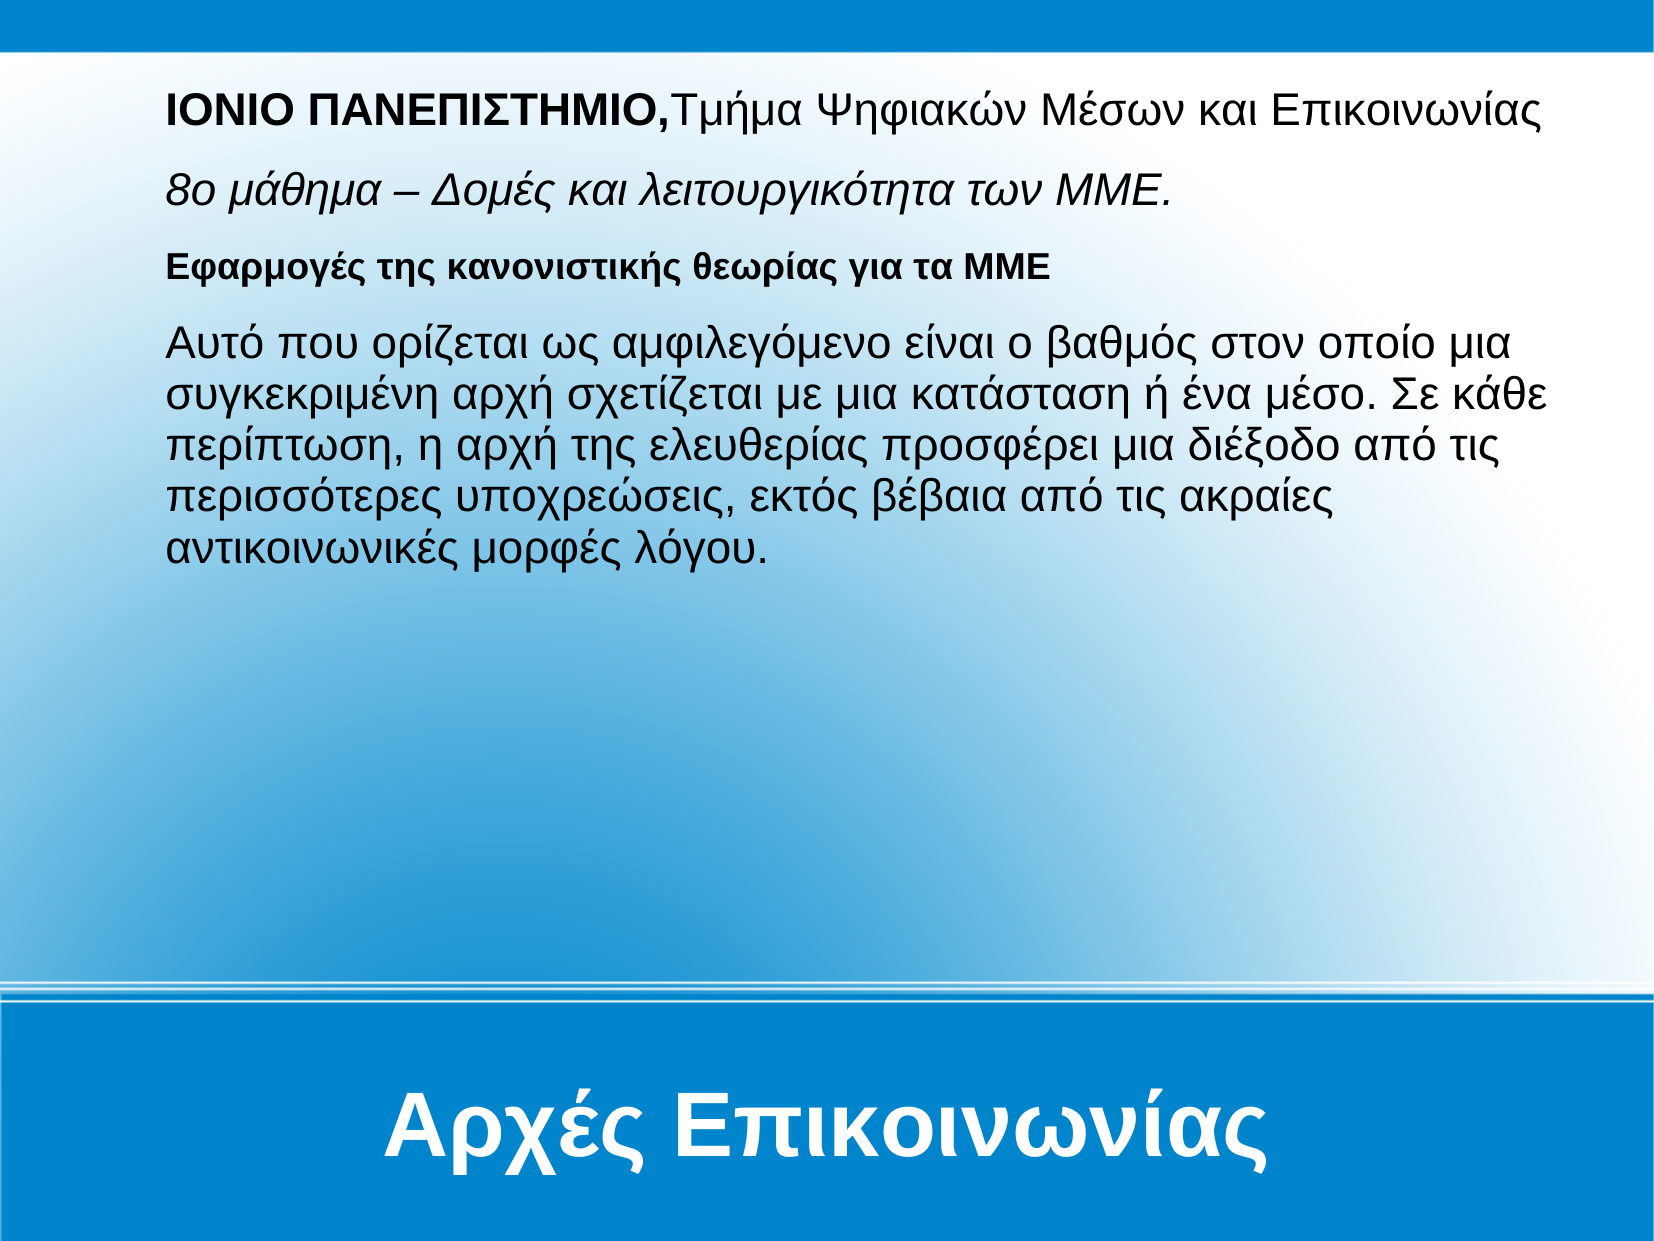

ΙΟΝΙΟ ΠΑΝΕΠΙΣΤΗΜΙΟ,Τμήμα Ψηφιακών Μέσων και Επικοινωνίας
8ο μάθημα – Δομές και λειτουργικότητα των ΜΜΕ.
Εφαρμογές της κανονιστικής θεωρίας για τα ΜΜΕ
Αυτό που ορίζεται ως αμφιλεγόμενο είναι ο βαθμός στον οποίο μια συγκεκριμένη αρχή σχετίζεται με μια κατάσταση ή ένα μέσο. Σε κάθε περίπτωση, η αρχή της ελευθερίας προσφέρει μια διέξοδο από τις περισσότερες υποχρεώσεις, εκτός βέβαια από τις ακραίες αντικοινωνικές μορφές λόγου.
# Αρχές Επικοινωνίας